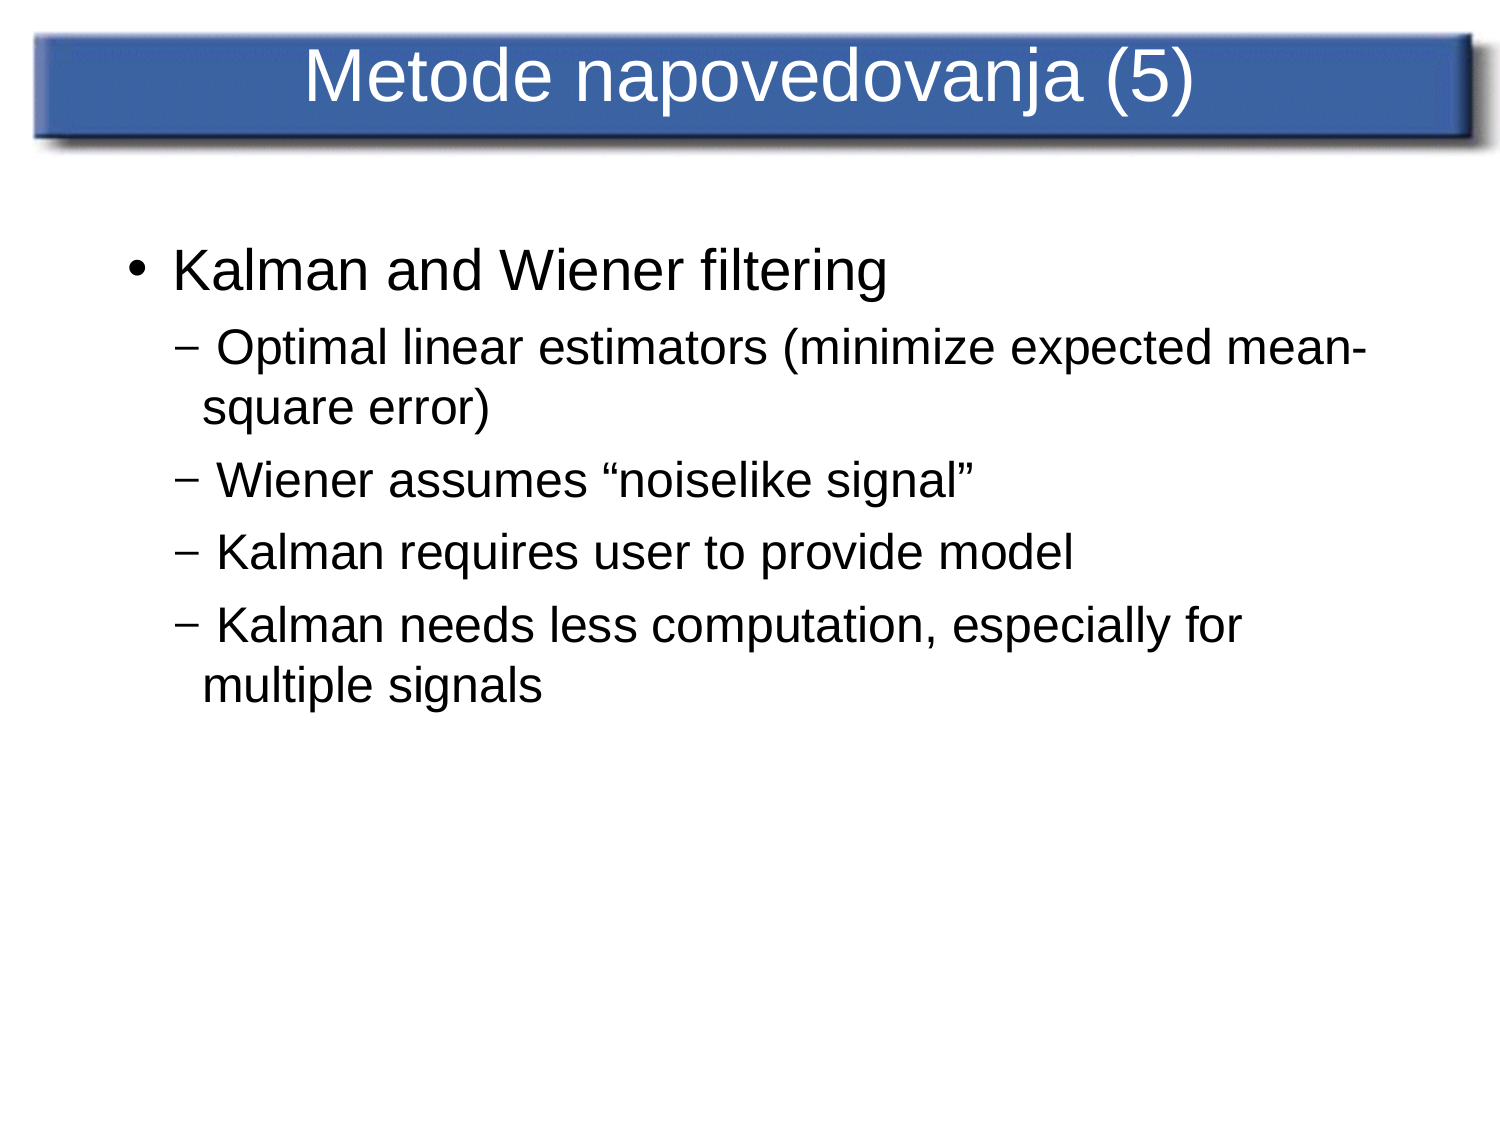

# Metode napovedovanja (5)
 Kalman and Wiener filtering
 Optimal linear estimators (minimize expected mean-square error)
 Wiener assumes “noiselike signal”
 Kalman requires user to provide model
 Kalman needs less computation, especially for multiple signals